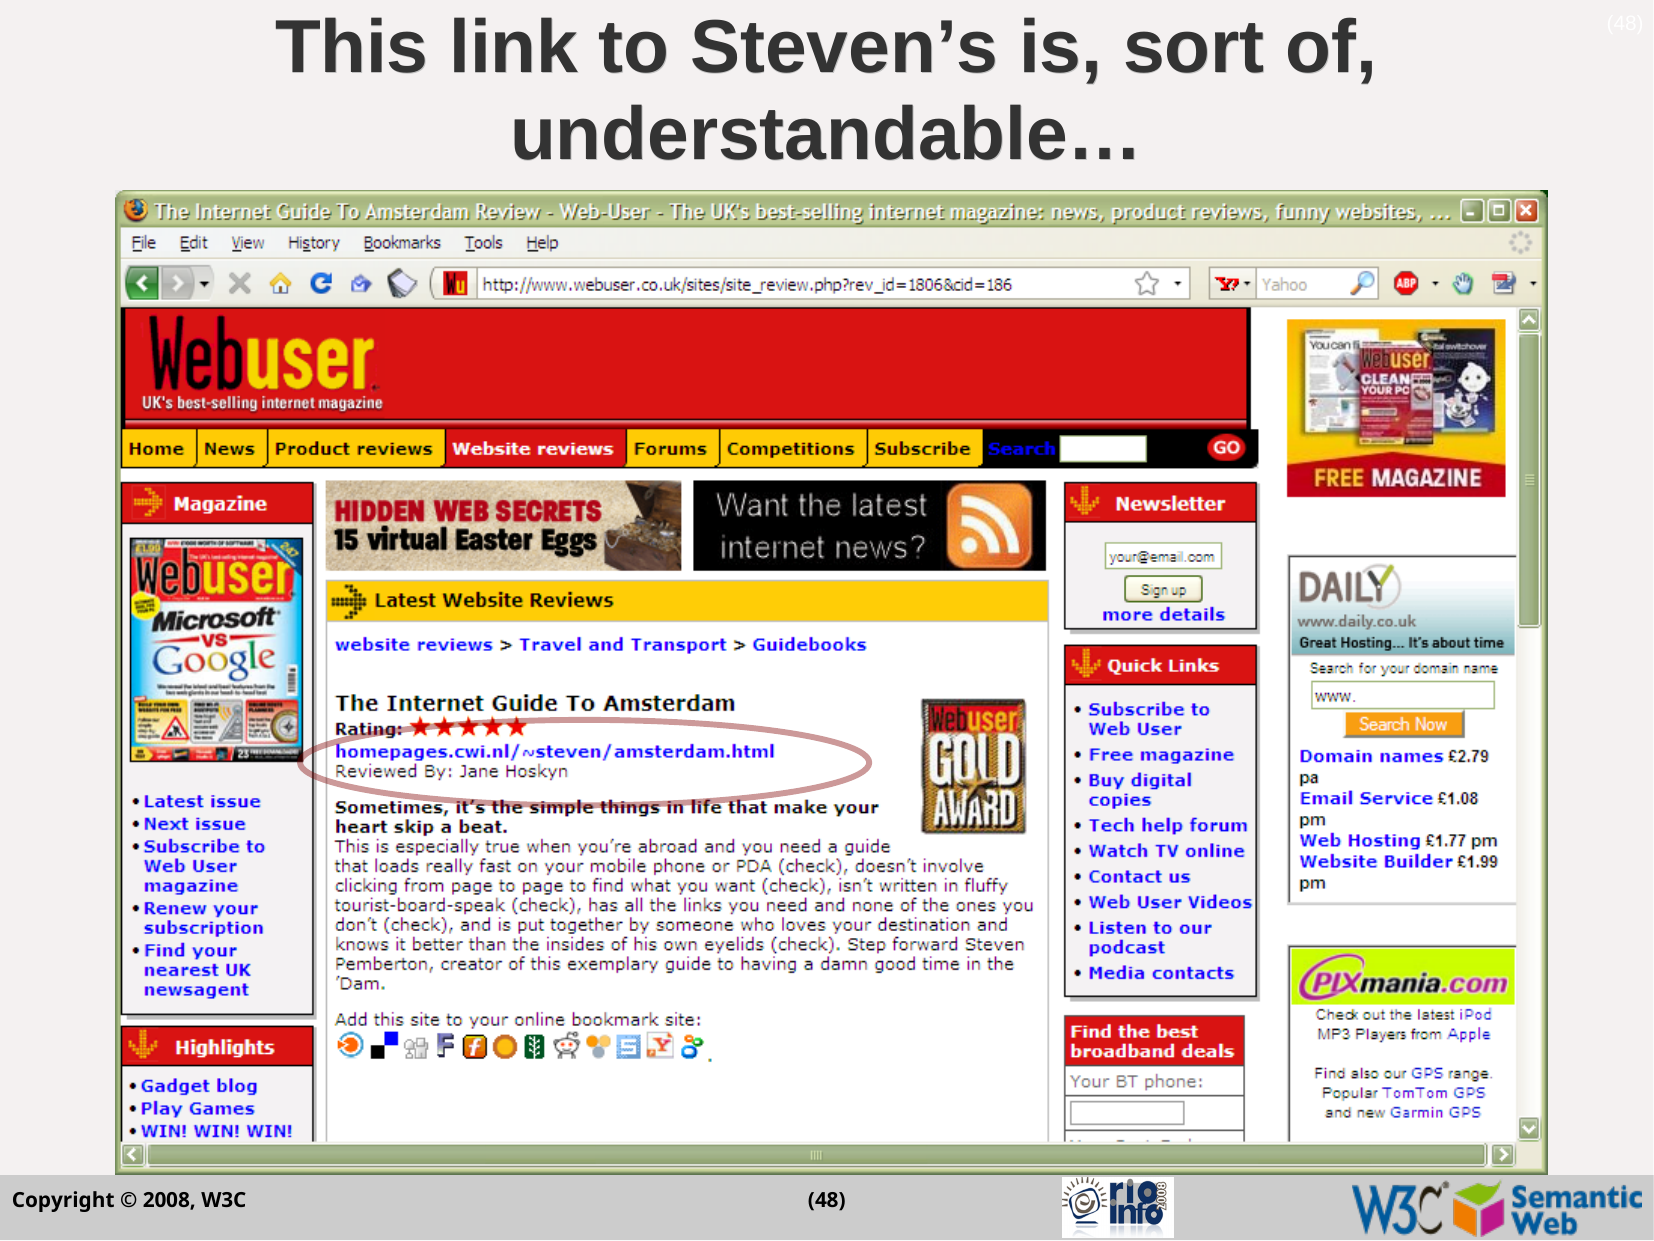

# This link to Steven’s is, sort of, understandable…